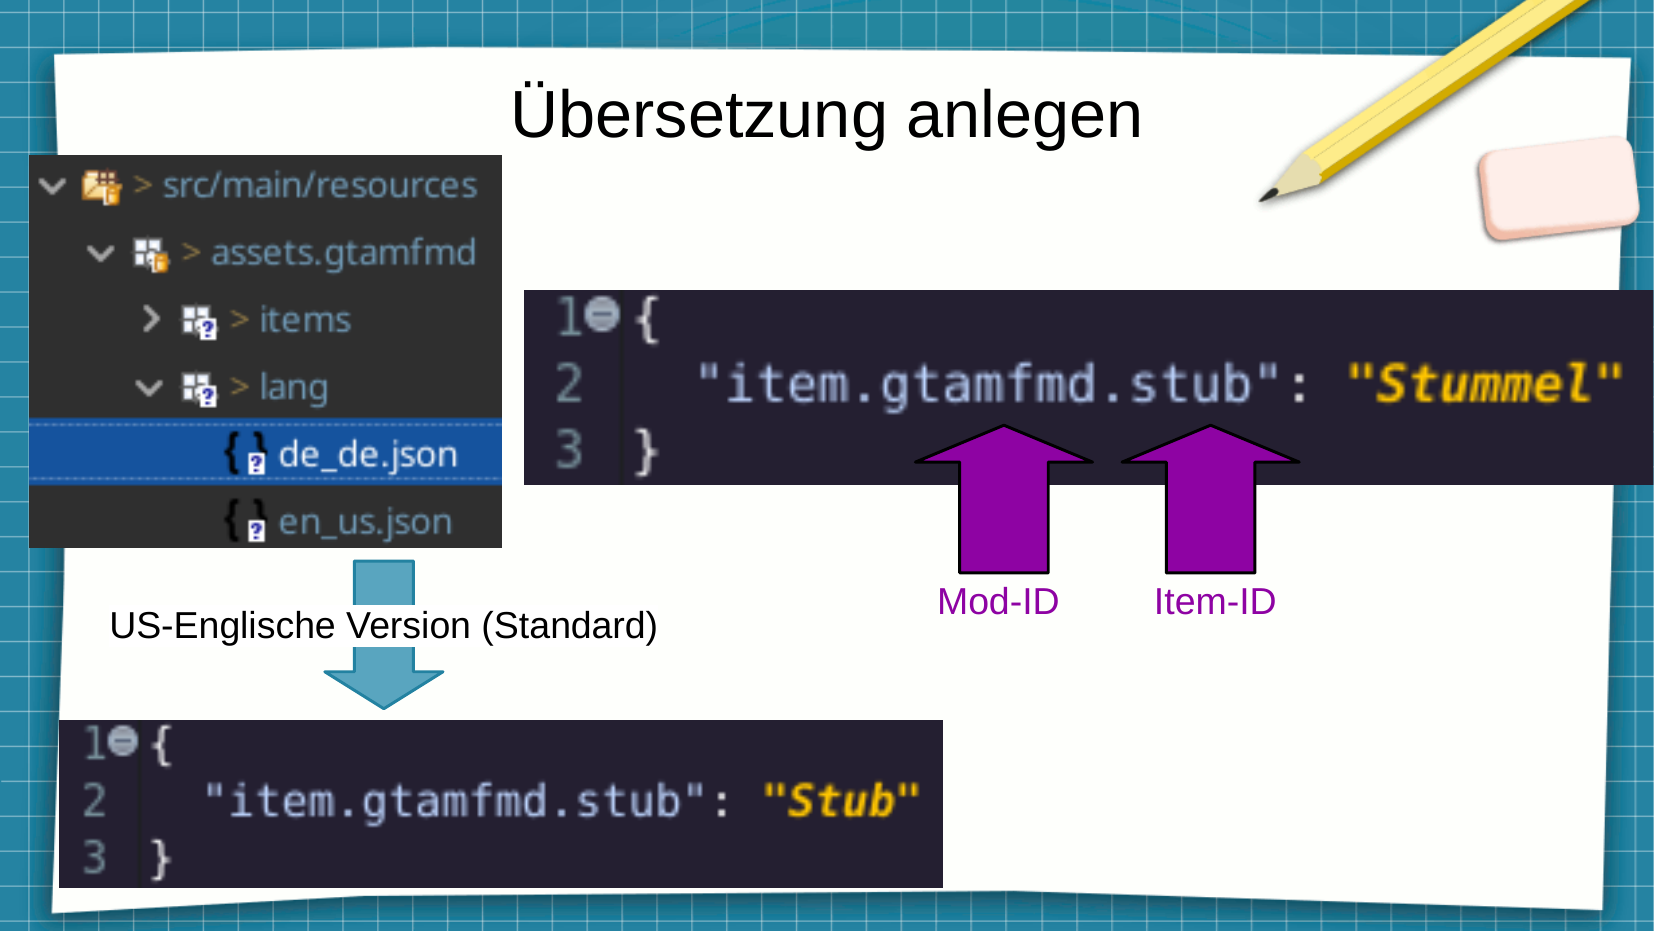

# Übersetzung anlegen
US-Englische Version (Standard)
Mod-ID Item-ID